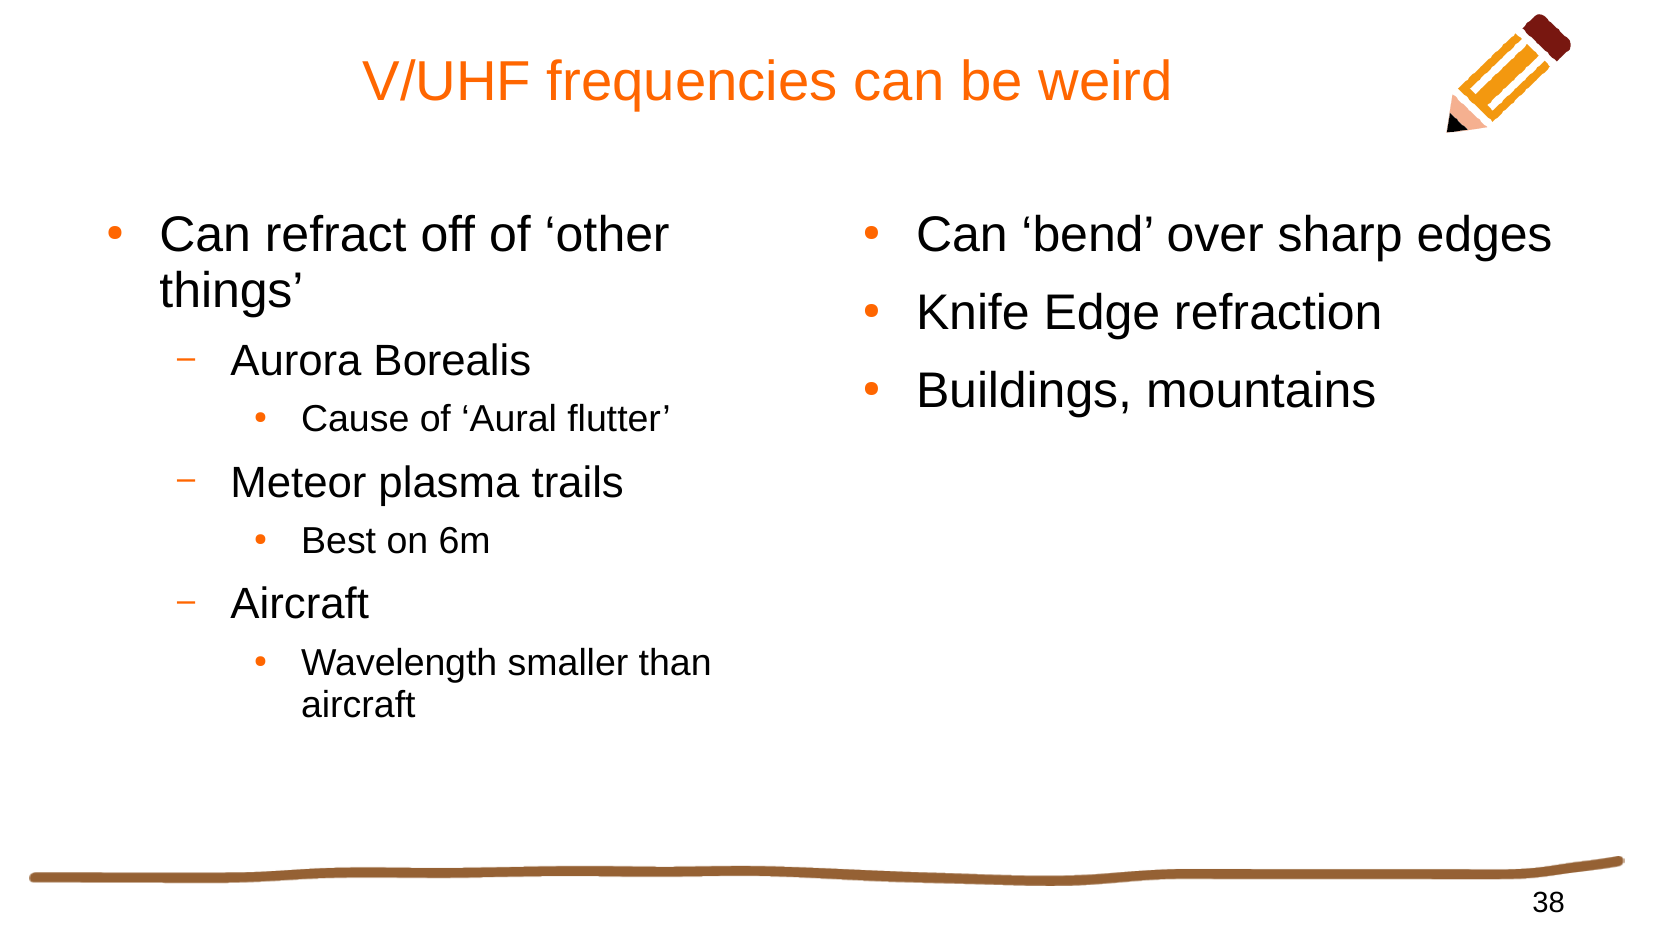

# V/UHF frequencies can be weird
Can refract off of ‘other things’
Aurora Borealis
Cause of ‘Aural flutter’
Meteor plasma trails
Best on 6m
Aircraft
Wavelength smaller than aircraft
Can ‘bend’ over sharp edges
Knife Edge refraction
Buildings, mountains
38